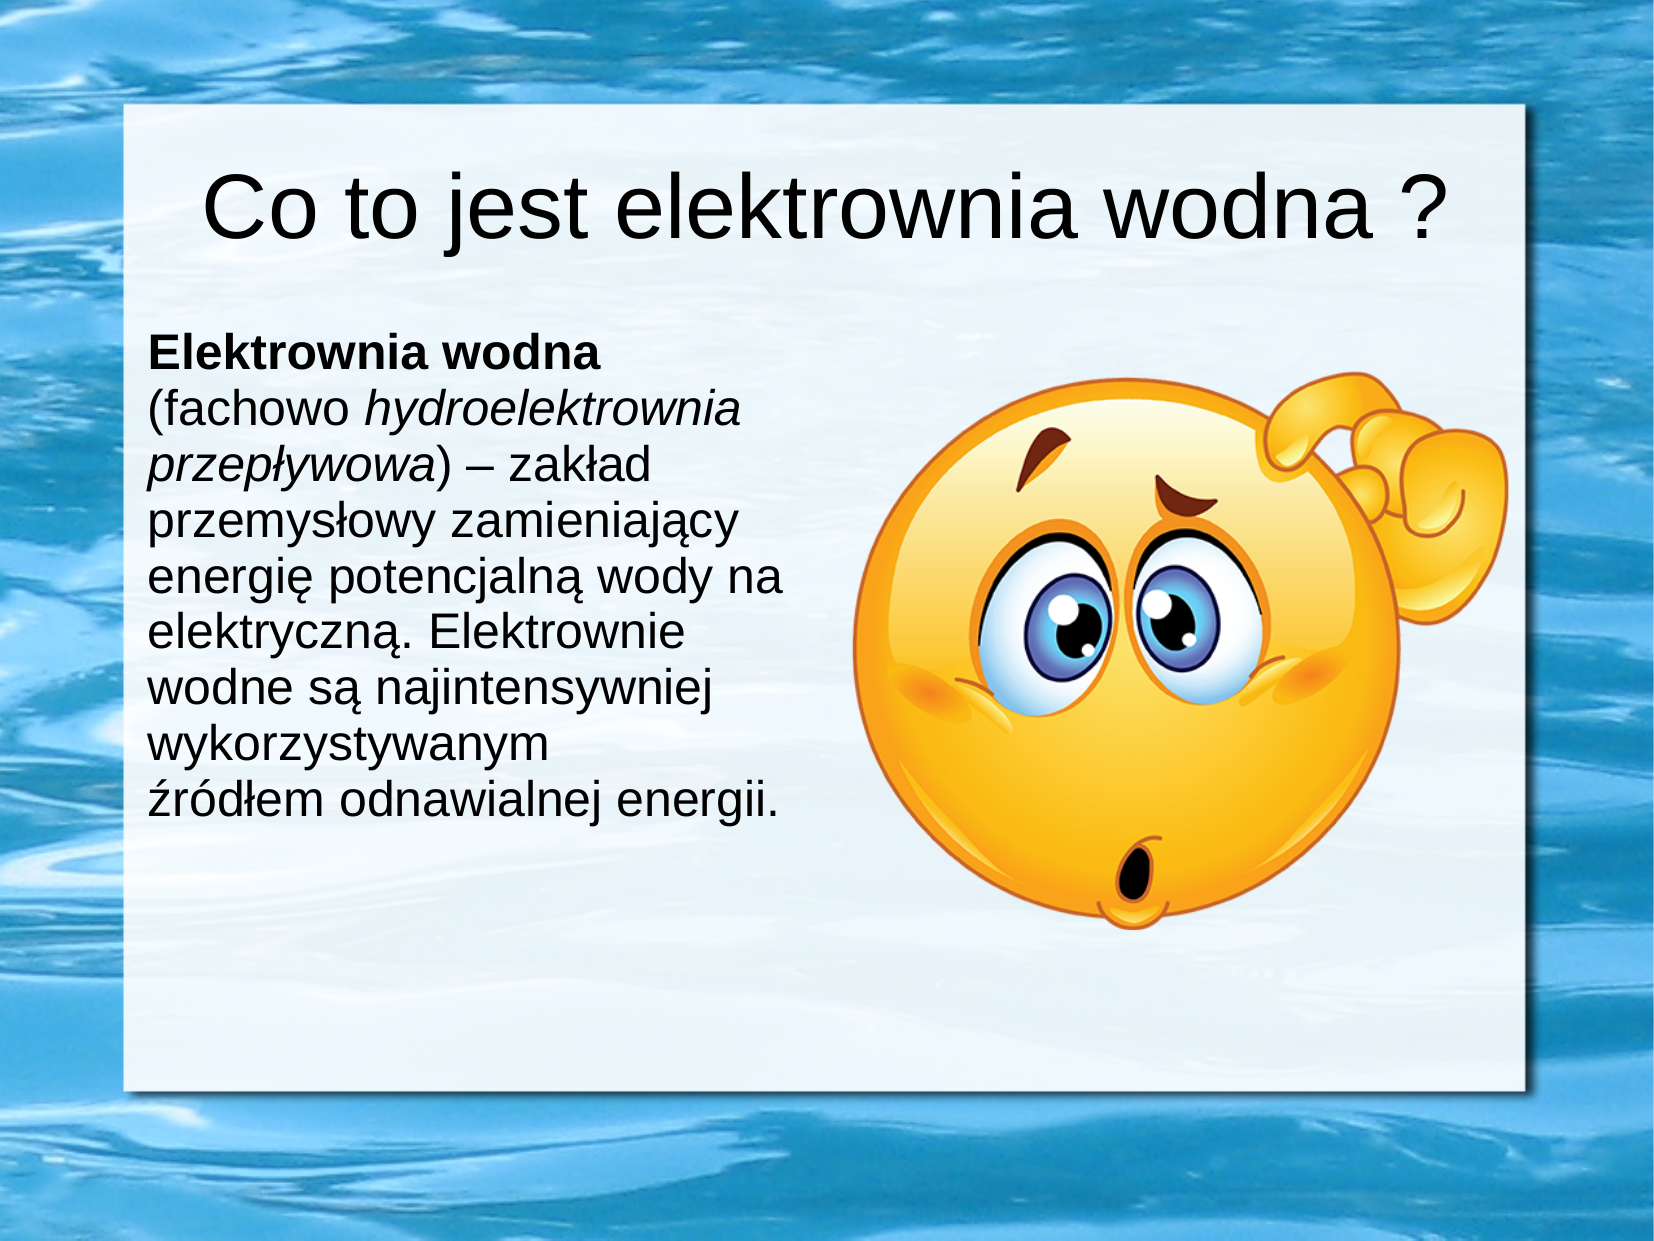

# Co to jest elektrownia wodna ?
Elektrownia wodna (fachowo hydroelektrownia przepływowa) – zakład przemysłowy zamieniający energię potencjalną wody na elektryczną. Elektrownie wodne są najintensywniej wykorzystywanym źródłem odnawialnej energii.